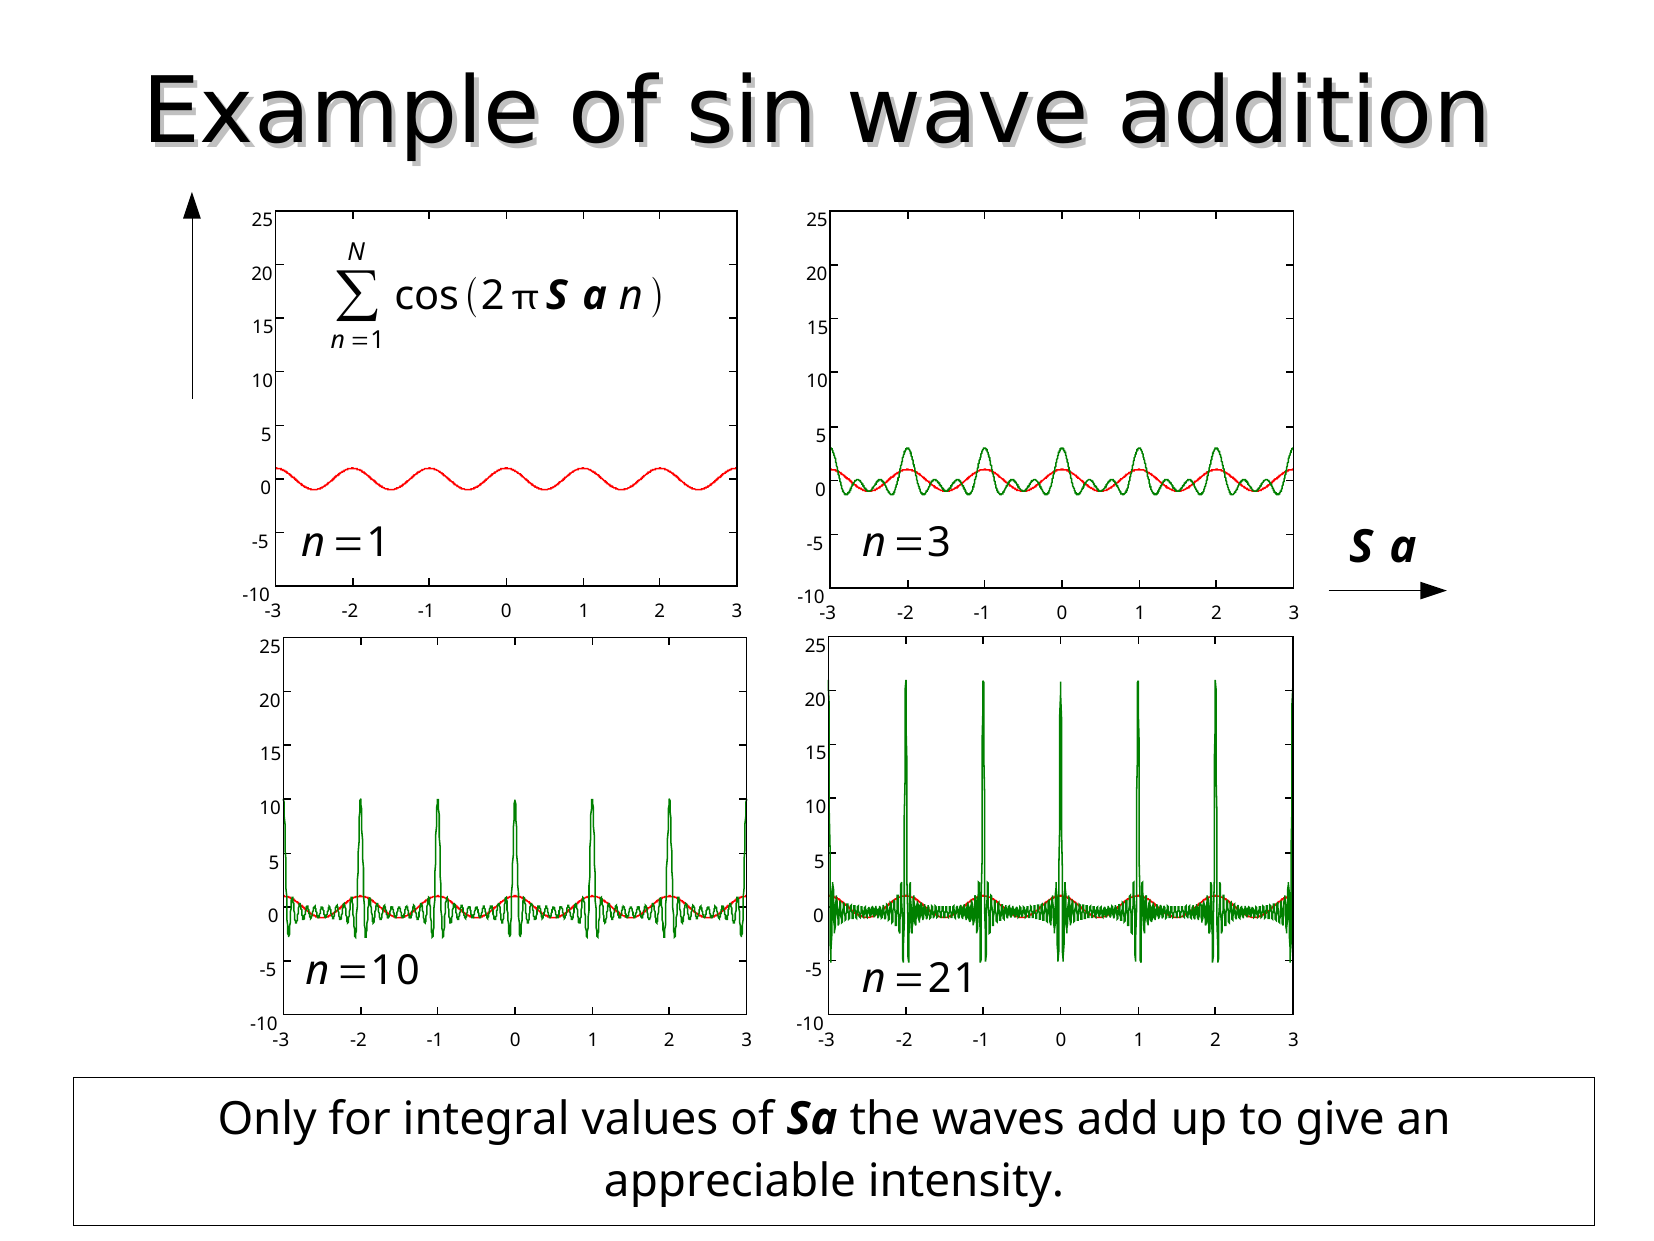

# Example of sin wave addition
25
20
15
10
5
0
-5
-10
-3
-2
-1
0
1
2
3
25
20
15
10
5
0
-5
-10
-3
-2
-1
0
1
2
3
25
20
15
10
5
0
-5
-10
-3
-2
-1
0
1
2
3
25
20
15
10
5
0
-5
-10
-3
-2
-1
0
1
2
3
Only for integral values of Sa the waves add up to give an appreciable intensity.